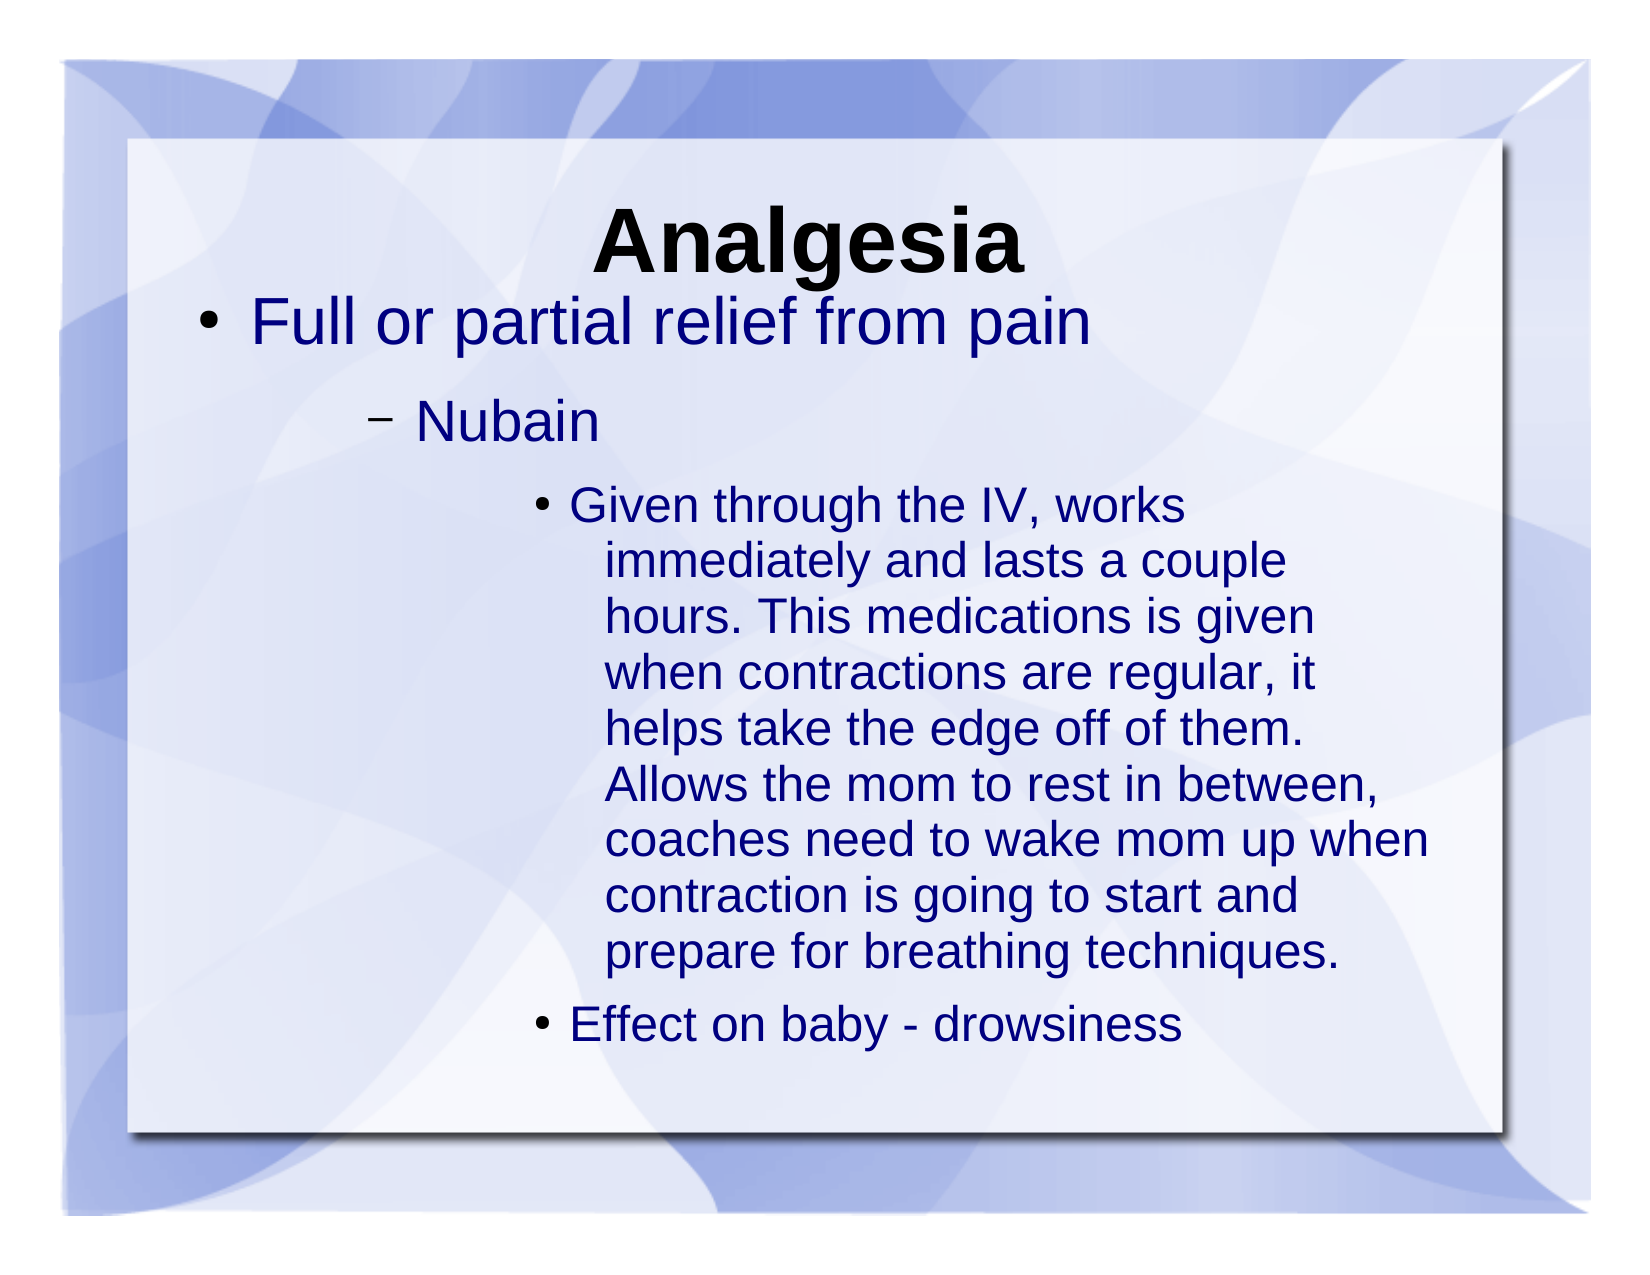

# Analgesia
Full or partial relief from pain
Nubain
Given through the IV, works immediately and lasts a couple hours. This medications is given when contractions are regular, it helps take the edge off of them. Allows the mom to rest in between, coaches need to wake mom up when contraction is going to start and prepare for breathing techniques.
Effect on baby - drowsiness